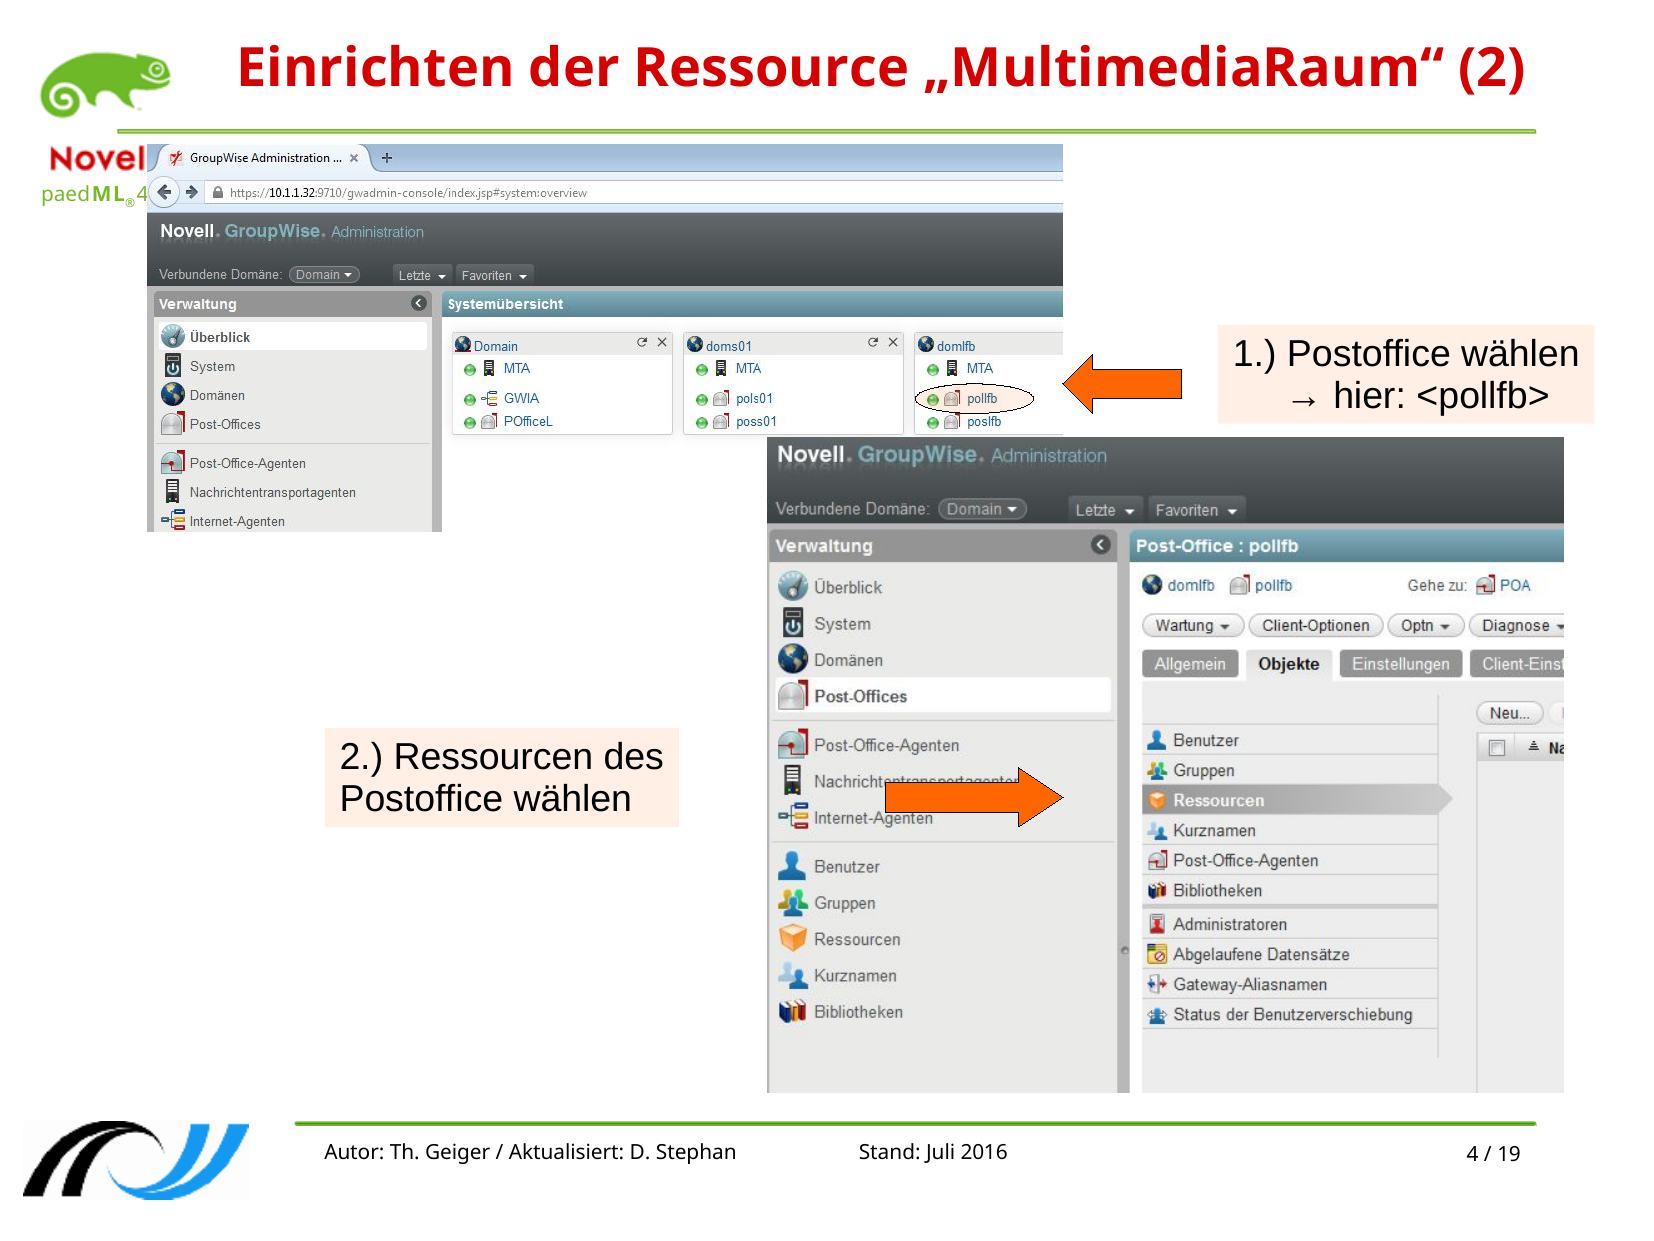

# Einrichten der Ressource „MultimediaRaum“ (2)
1.) Postoffice wählen
 → hier: <pollfb>
2.) Ressourcen des
Postoffice wählen
Autor: Th. Geiger / Aktualisiert: D. Stephan
Juli 2016
4